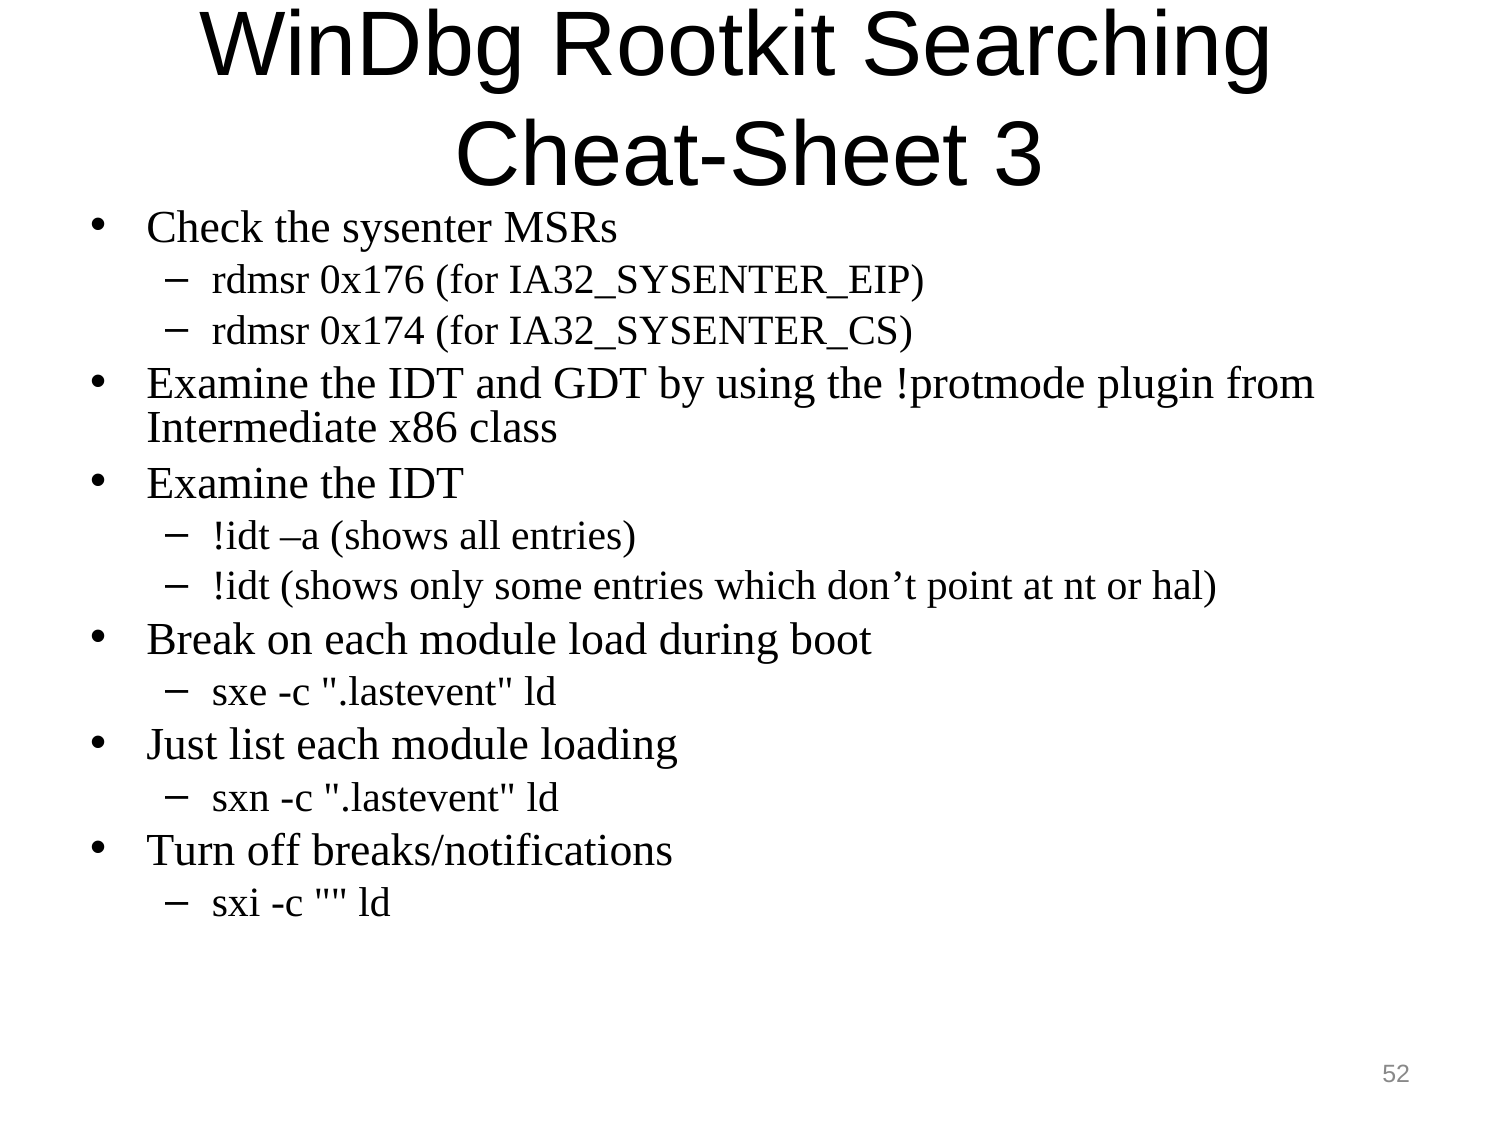

# WinDbg Rootkit Searching Cheat-Sheet 3
Check the sysenter MSRs
rdmsr 0x176 (for IA32_SYSENTER_EIP)
rdmsr 0x174 (for IA32_SYSENTER_CS)
Examine the IDT and GDT by using the !protmode plugin from Intermediate x86 class
Examine the IDT
!idt –a (shows all entries)
!idt (shows only some entries which don’t point at nt or hal)
Break on each module load during boot
sxe -c ".lastevent" ld
Just list each module loading
sxn -c ".lastevent" ld
Turn off breaks/notifications
sxi -c "" ld